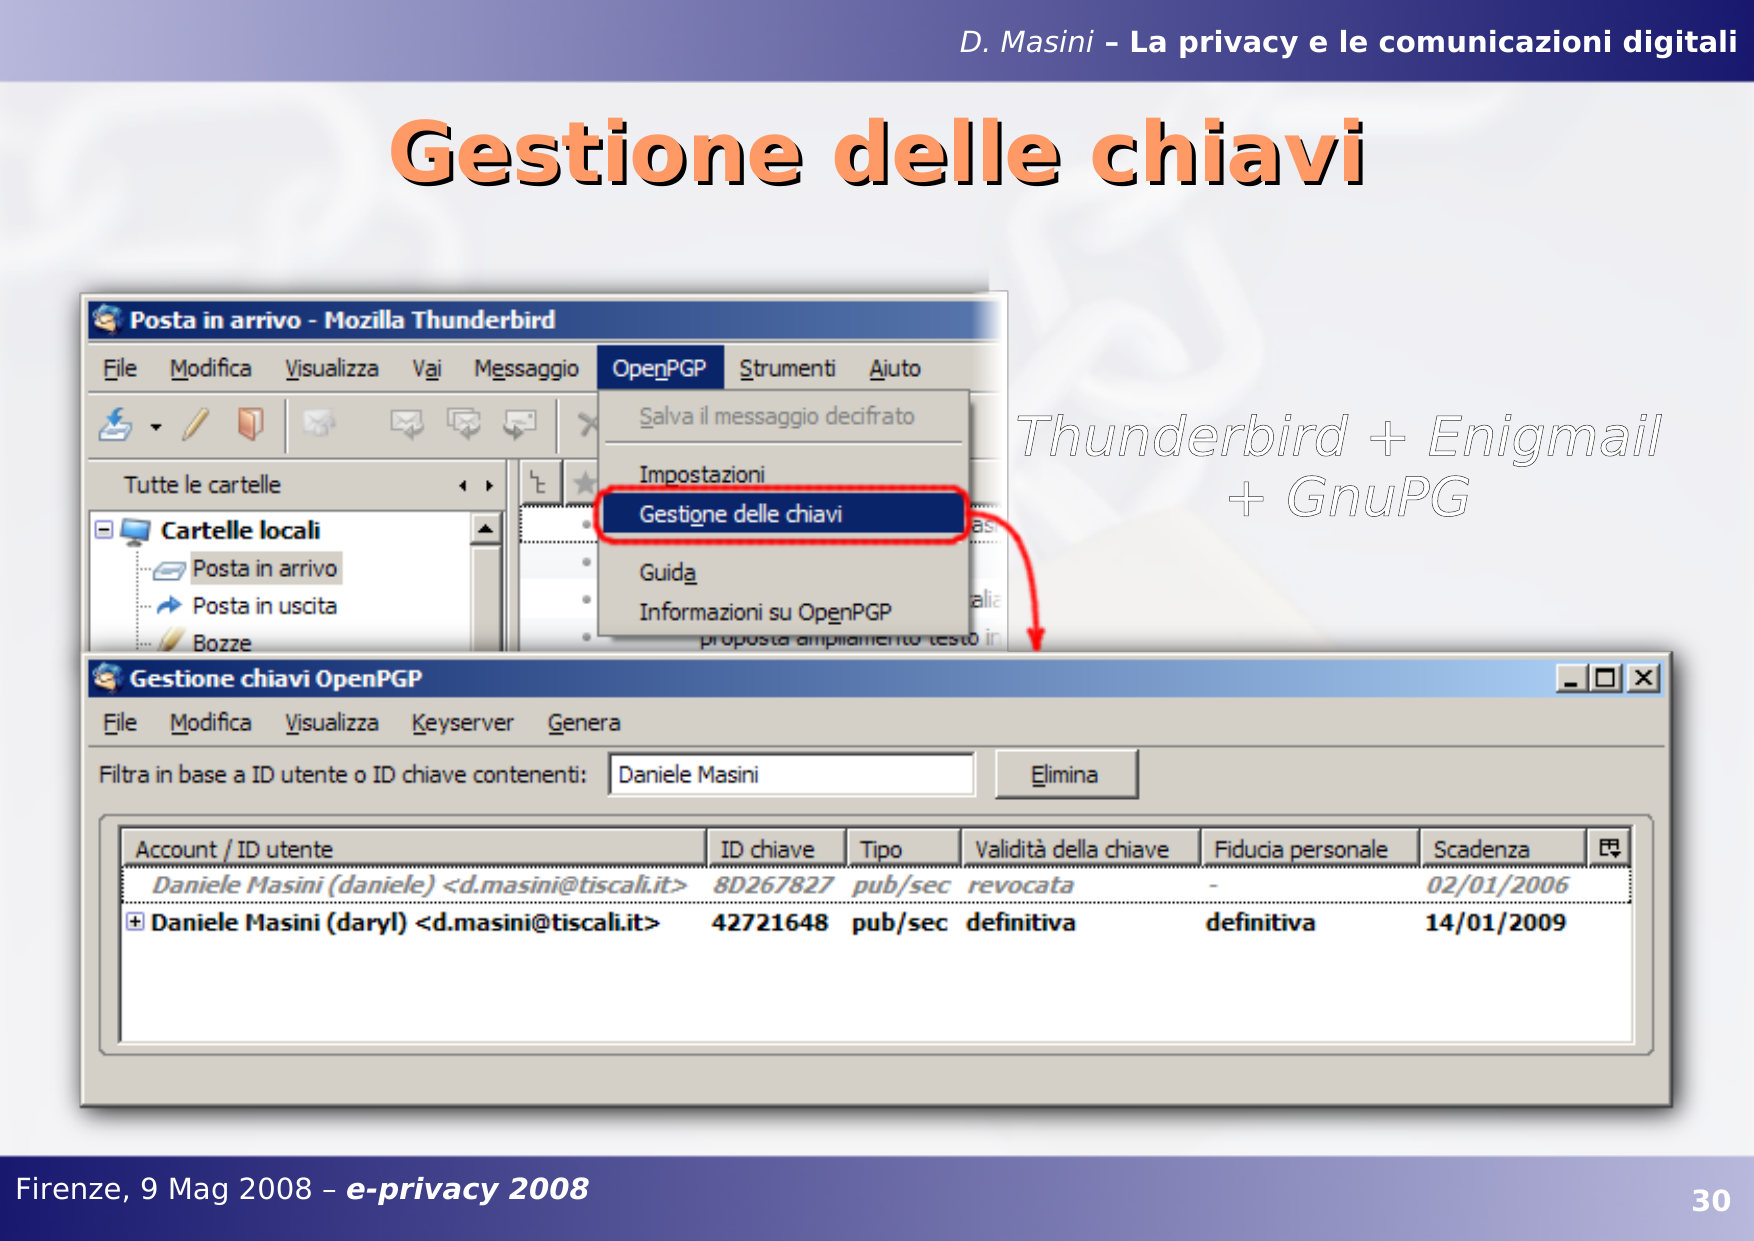

# Gestione delle chiavi
Thunderbird + Enigmail
 + GnuPG